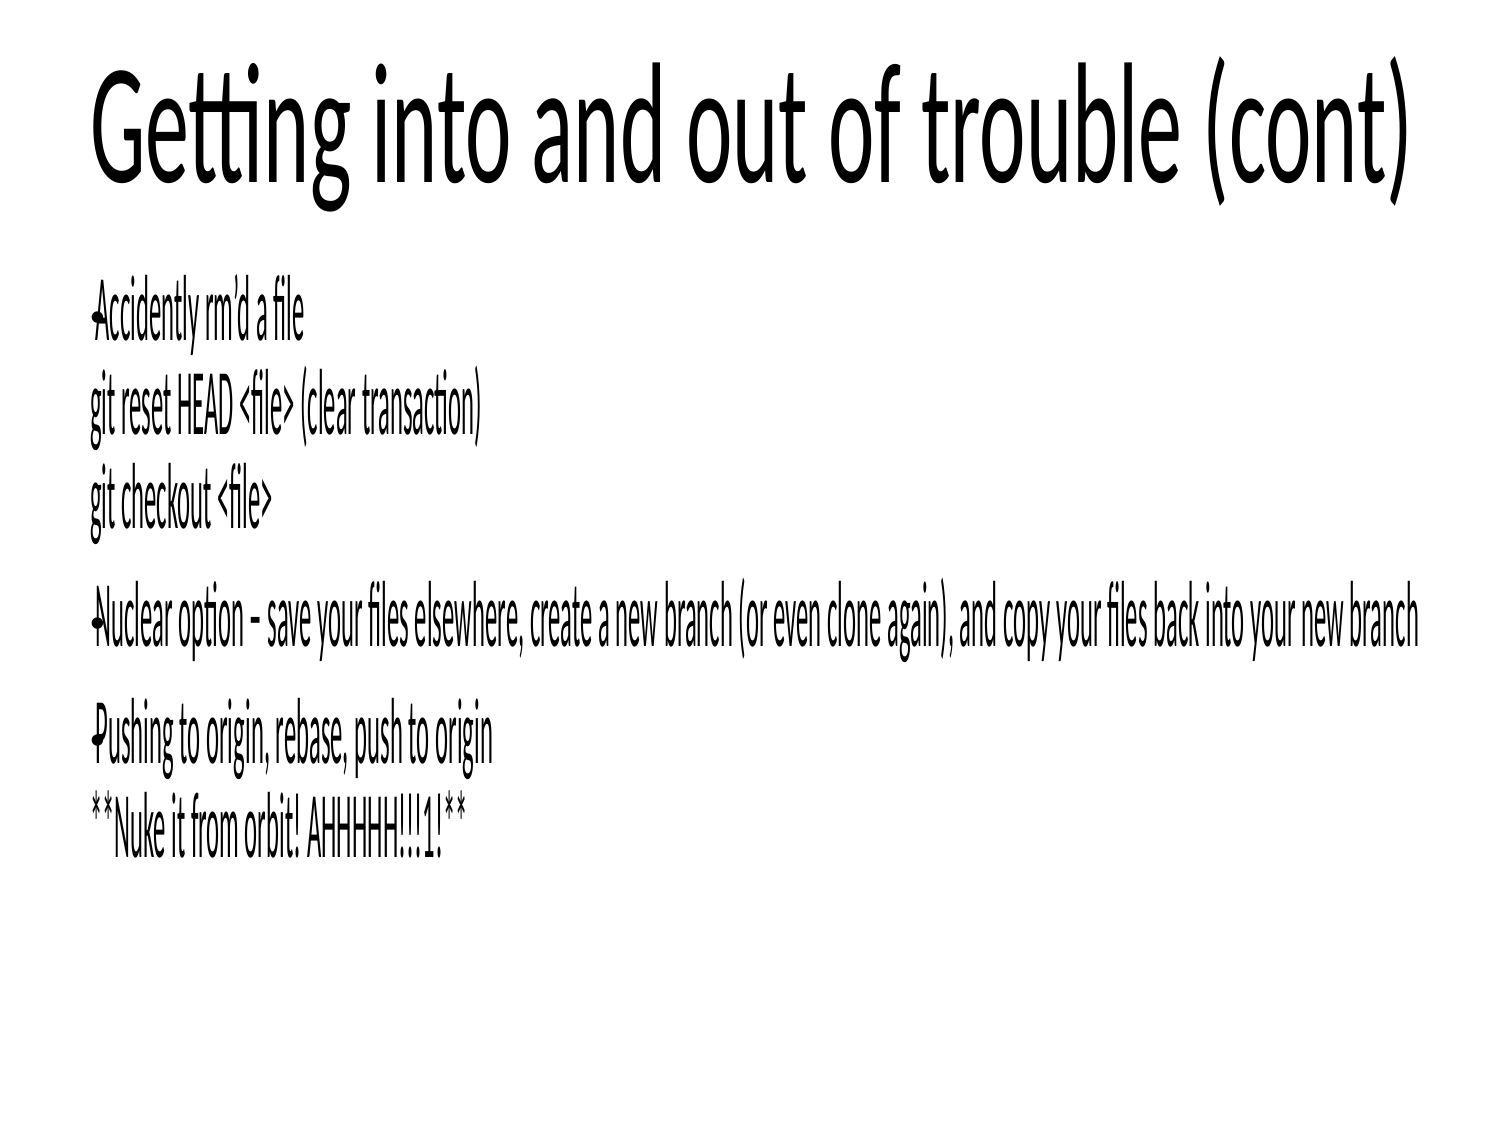

Getting into and out of trouble (cont)
Accidently rm’d a file
git reset HEAD <file> (clear transaction)
git checkout <file>
Nuclear option – save your files elsewhere, create a new branch (or even clone again), and copy your files back into your new branch
Pushing to origin, rebase, push to origin
**Nuke it from orbit! AHHHHH!!!1!**